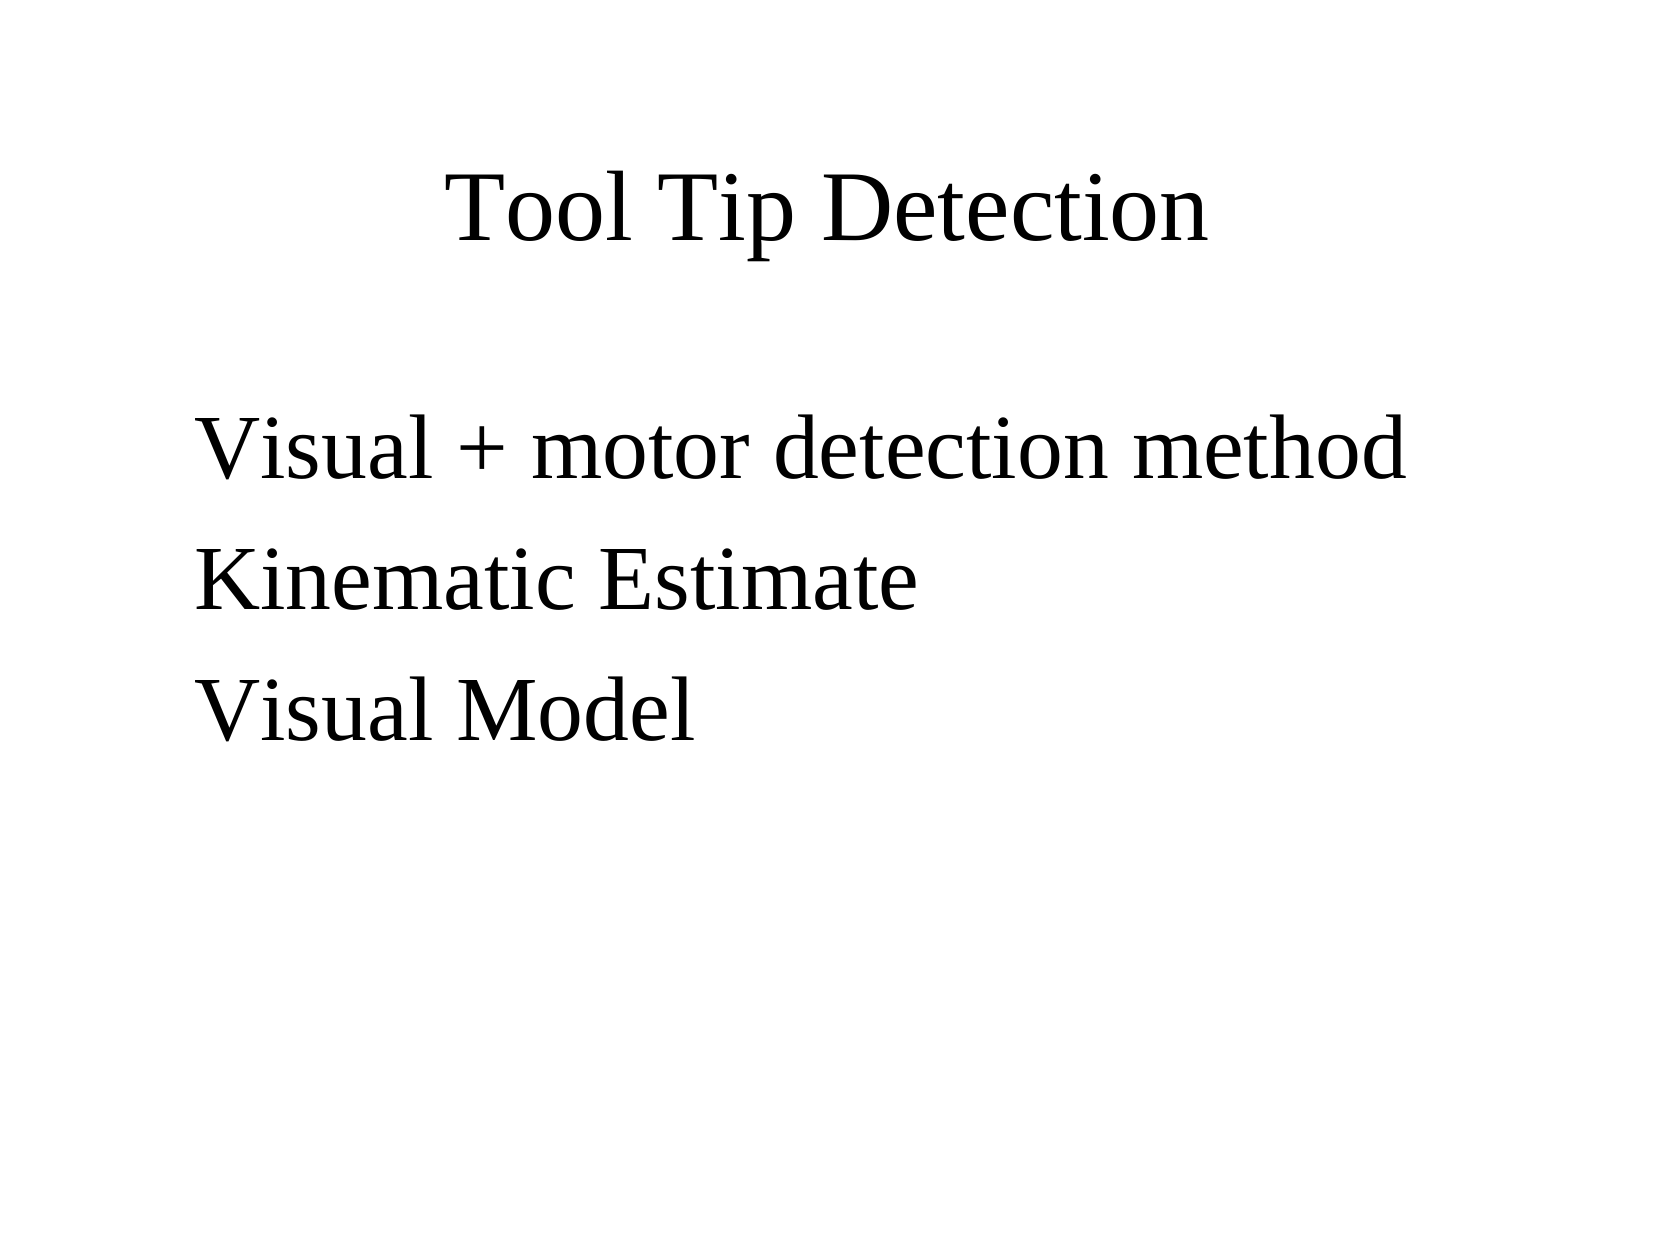

# Tool Tip Detection
Visual + motor detection method
Kinematic Estimate
Visual Model